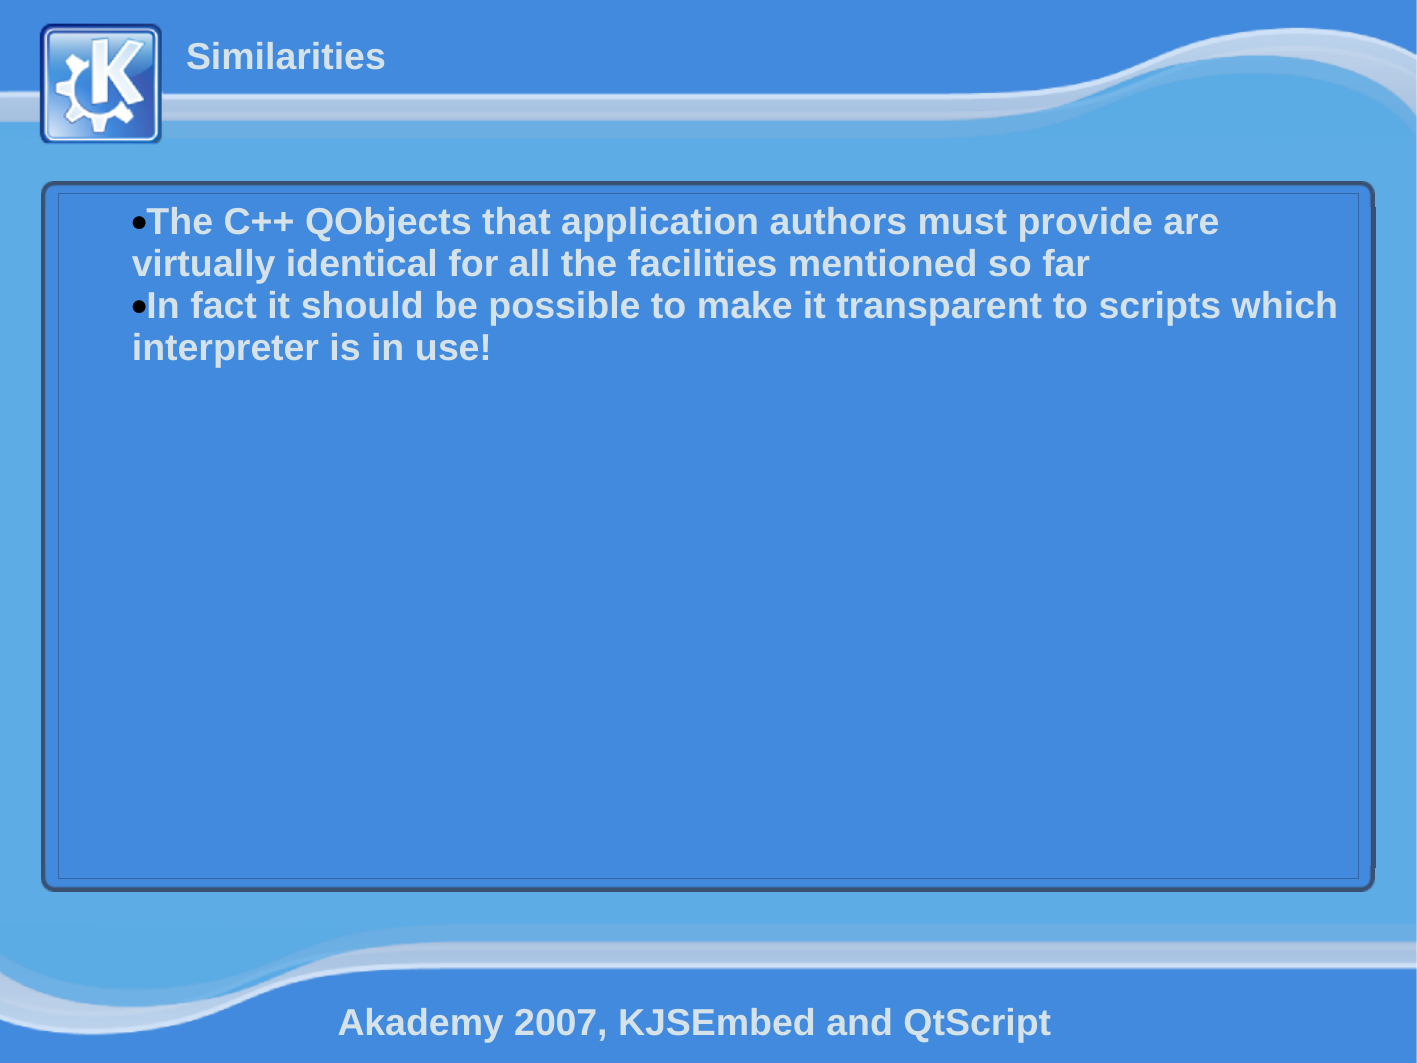

Similarities
The C++ QObjects that application authors must provide are virtually identical for all the facilities mentioned so far
In fact it should be possible to make it transparent to scripts which interpreter is in use!